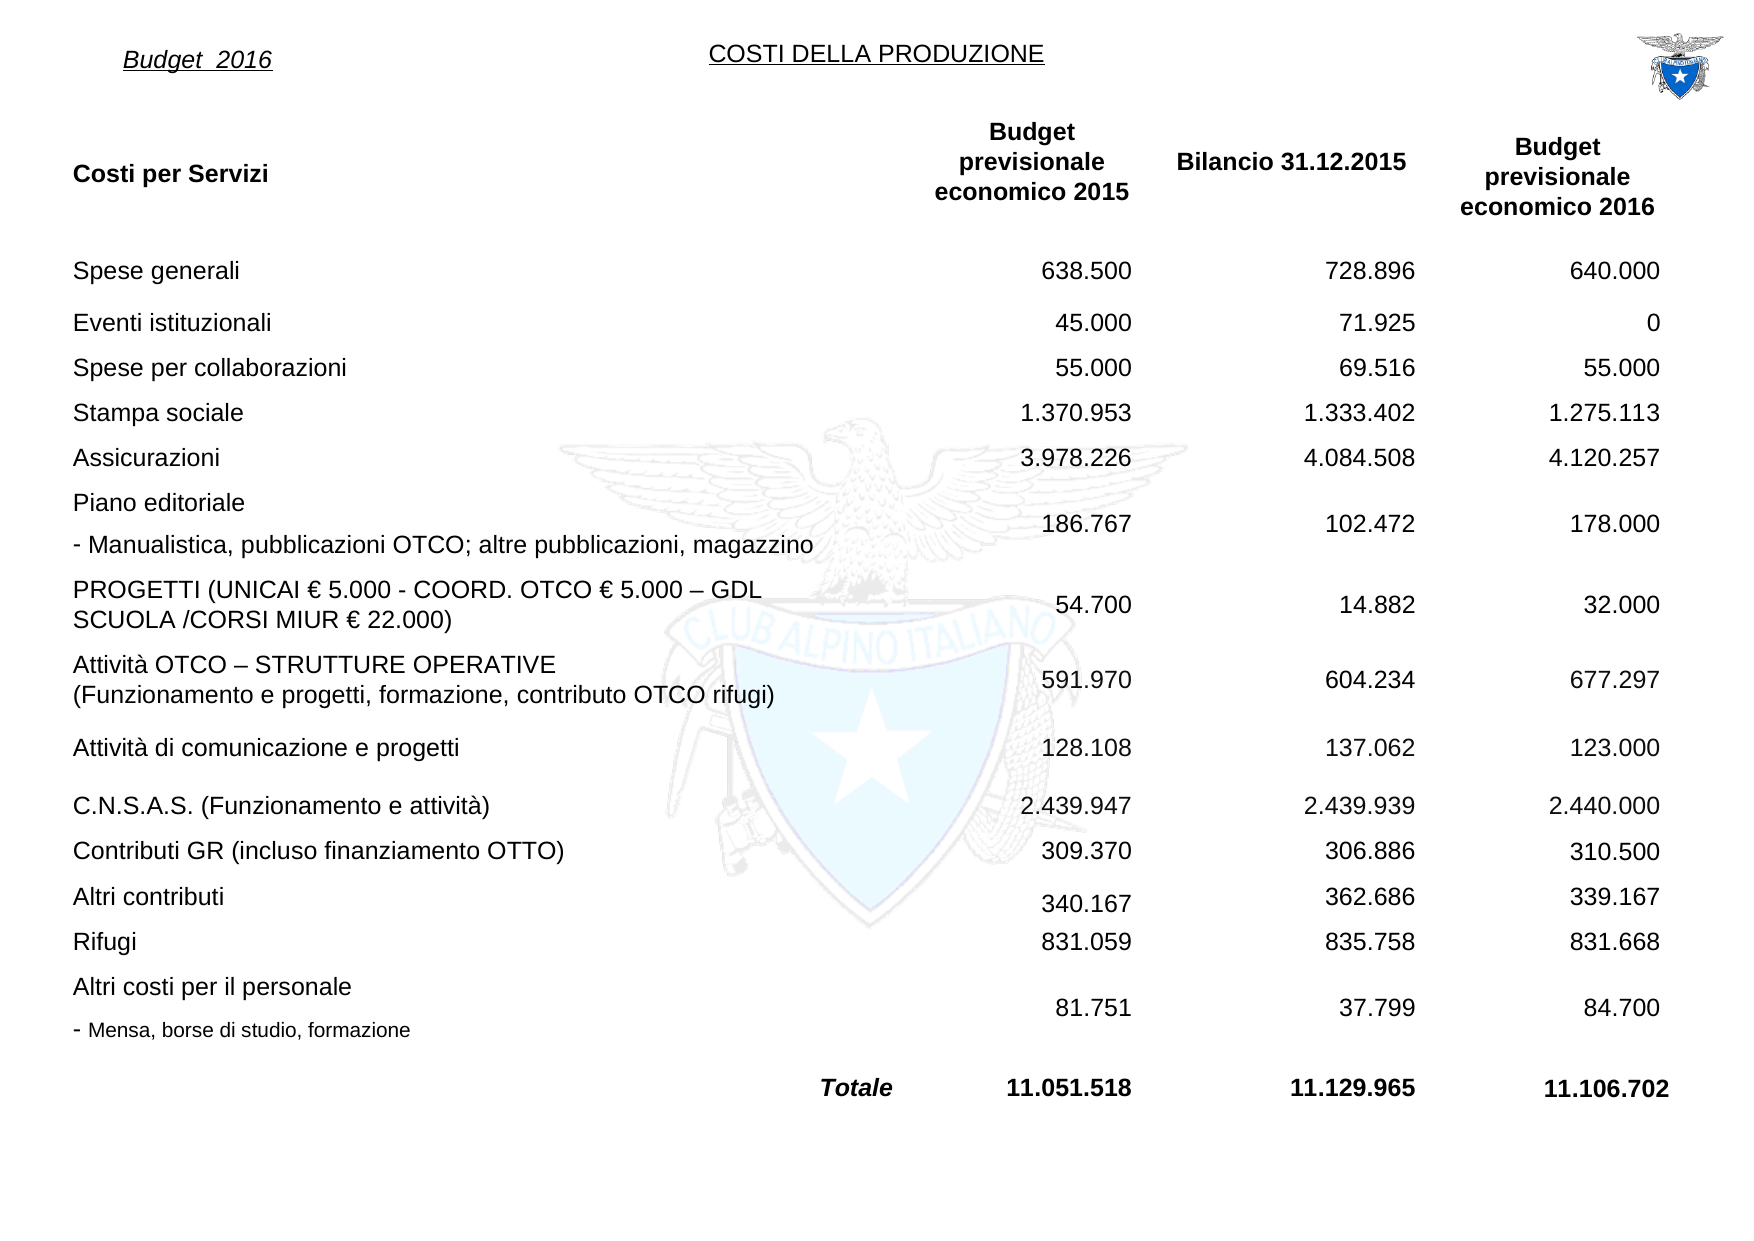

| COSTI DELLA PRODUZIONE |
| --- |
Budget 2016
| Costi per Servizi | Budget previsionale economico 2015 | Bilancio 31.12.2015 | Budget previsionale economico 2016 |
| --- | --- | --- | --- |
| Spese generali | 638.500 | 728.896 | 640.000 |
| Eventi istituzionali | 45.000 | 71.925 | 0 |
| Spese per collaborazioni | 55.000 | 69.516 | 55.000 |
| Stampa sociale | 1.370.953 | 1.333.402 | 1.275.113 |
| Assicurazioni | 3.978.226 | 4.084.508 | 4.120.257 |
| Piano editoriale Manualistica, pubblicazioni OTCO; altre pubblicazioni, magazzino | 186.767 | 102.472 | 178.000 |
| PROGETTI (UNICAI € 5.000 - COORD. OTCO € 5.000 – GDL SCUOLA /CORSI MIUR € 22.000) | 54.700 | 14.882 | 32.000 |
| Attività OTCO – STRUTTURE OPERATIVE (Funzionamento e progetti, formazione, contributo OTCO rifugi) | 591.970 | 604.234 | 677.297 |
| Attività di comunicazione e progetti | 128.108 | 137.062 | 123.000 |
| C.N.S.A.S. (Funzionamento e attività) | 2.439.947 | 2.439.939 | 2.440.000 |
| Contributi GR (incluso finanziamento OTTO) | 309.370 | 306.886 | 310.500 |
| Altri contributi | 340.167 | 362.686 | 339.167 |
| Rifugi | 831.059 | 835.758 | 831.668 |
| Altri costi per il personale - Mensa, borse di studio, formazione | 81.751 | 37.799 | 84.700 |
| Totale | 11.051.518 | 11.129.965 | 11.106.702 |